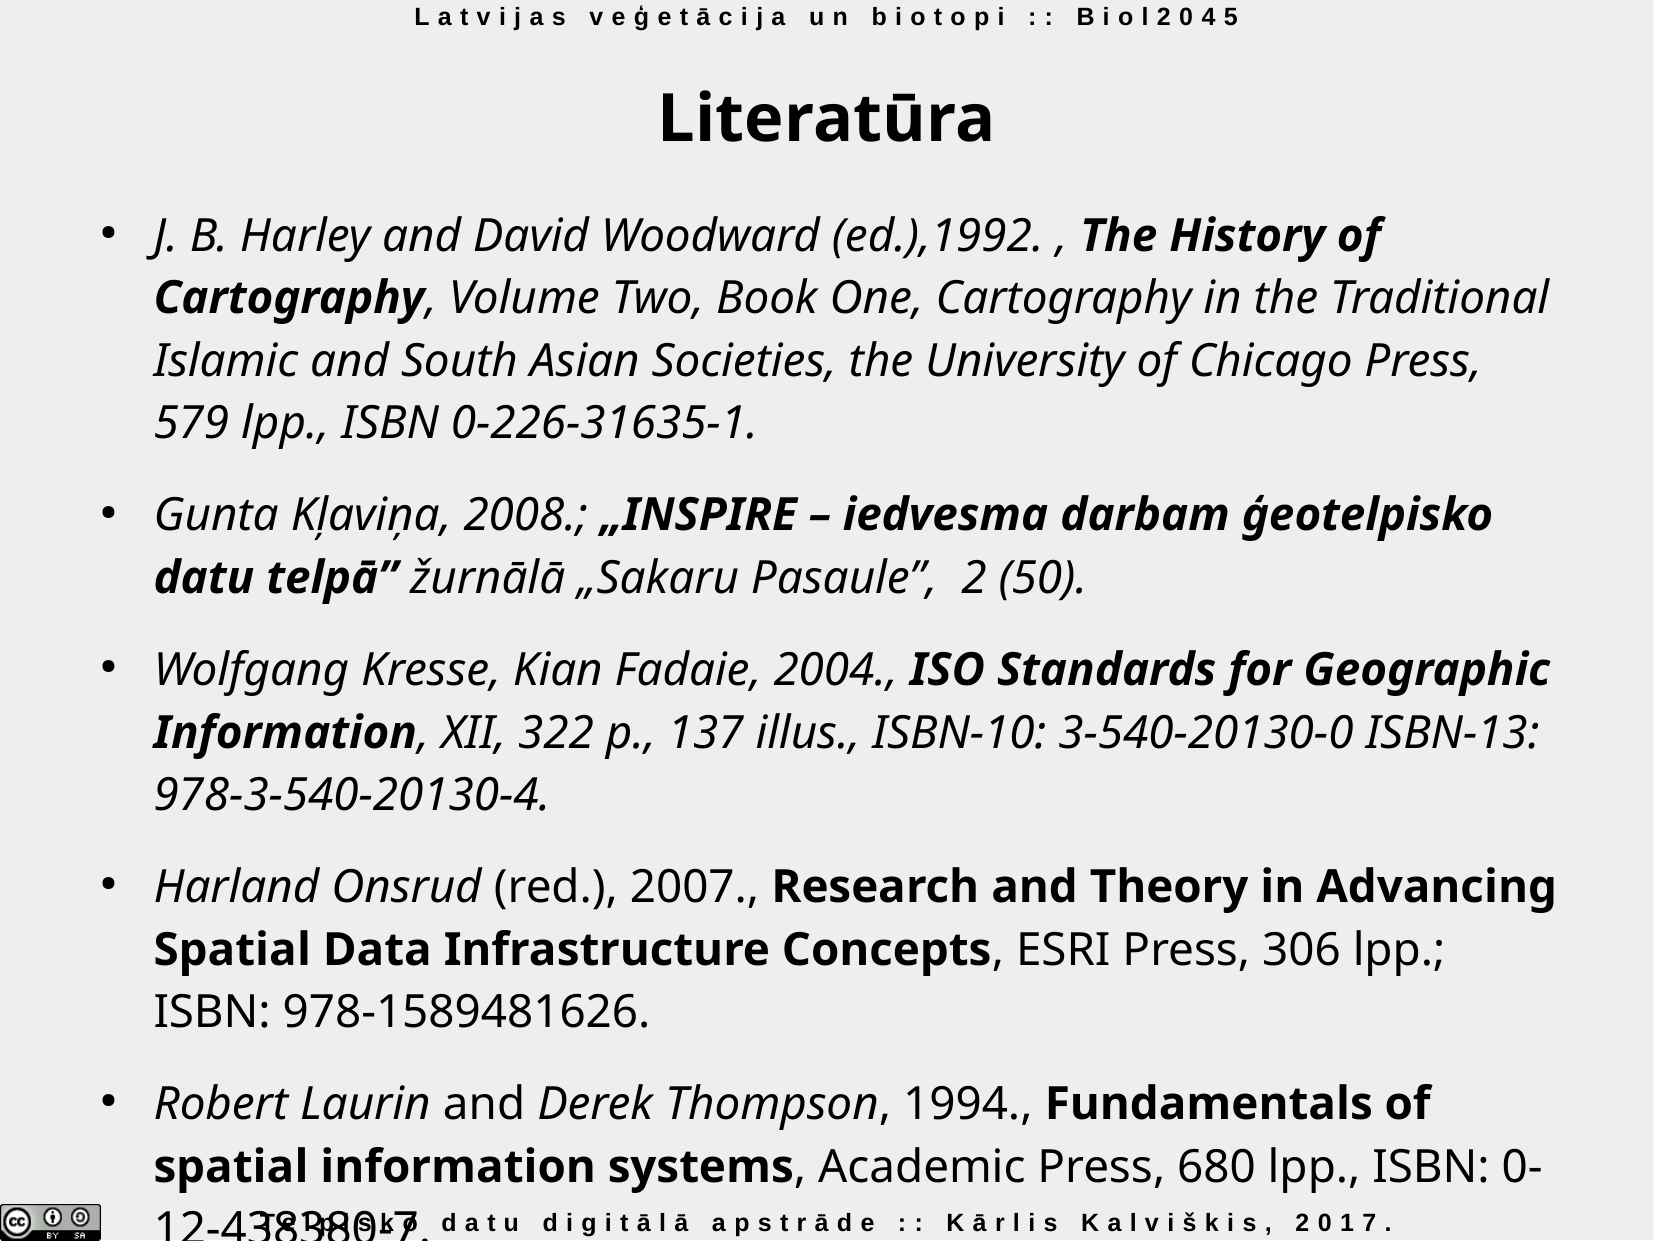

# Literatūra
J. B. Harley and David Woodward (ed.),1992. , The History of Cartography, Volume Two, Book One, Cartography in the Traditional Islamic and South Asian Societies, the University of Chicago Press, 579 lpp., ISBN 0-226-31635-1.
Gunta Kļaviņa, 2008.; „INSPIRE – iedvesma darbam ģeotelpisko datu telpā” žurnālā „Sakaru Pasaule”, 2 (50).
Wolfgang Kresse, Kian Fadaie, 2004., ISO Standards for Geographic Information, XII, 322 p., 137 illus., ISBN-10: 3-540-20130-0 ISBN-13: 978-3-540-20130-4.
Harland Onsrud (red.), 2007., Research and Theory in Advancing Spatial Data Infrastructure Concepts, ESRI Press, 306 lpp.; ISBN: 978-1589481626.
Robert Laurin and Derek Thompson, 1994., Fundamentals of spatial information systems, Academic Press, 680 lpp., ISBN: 0-12-438380-7.